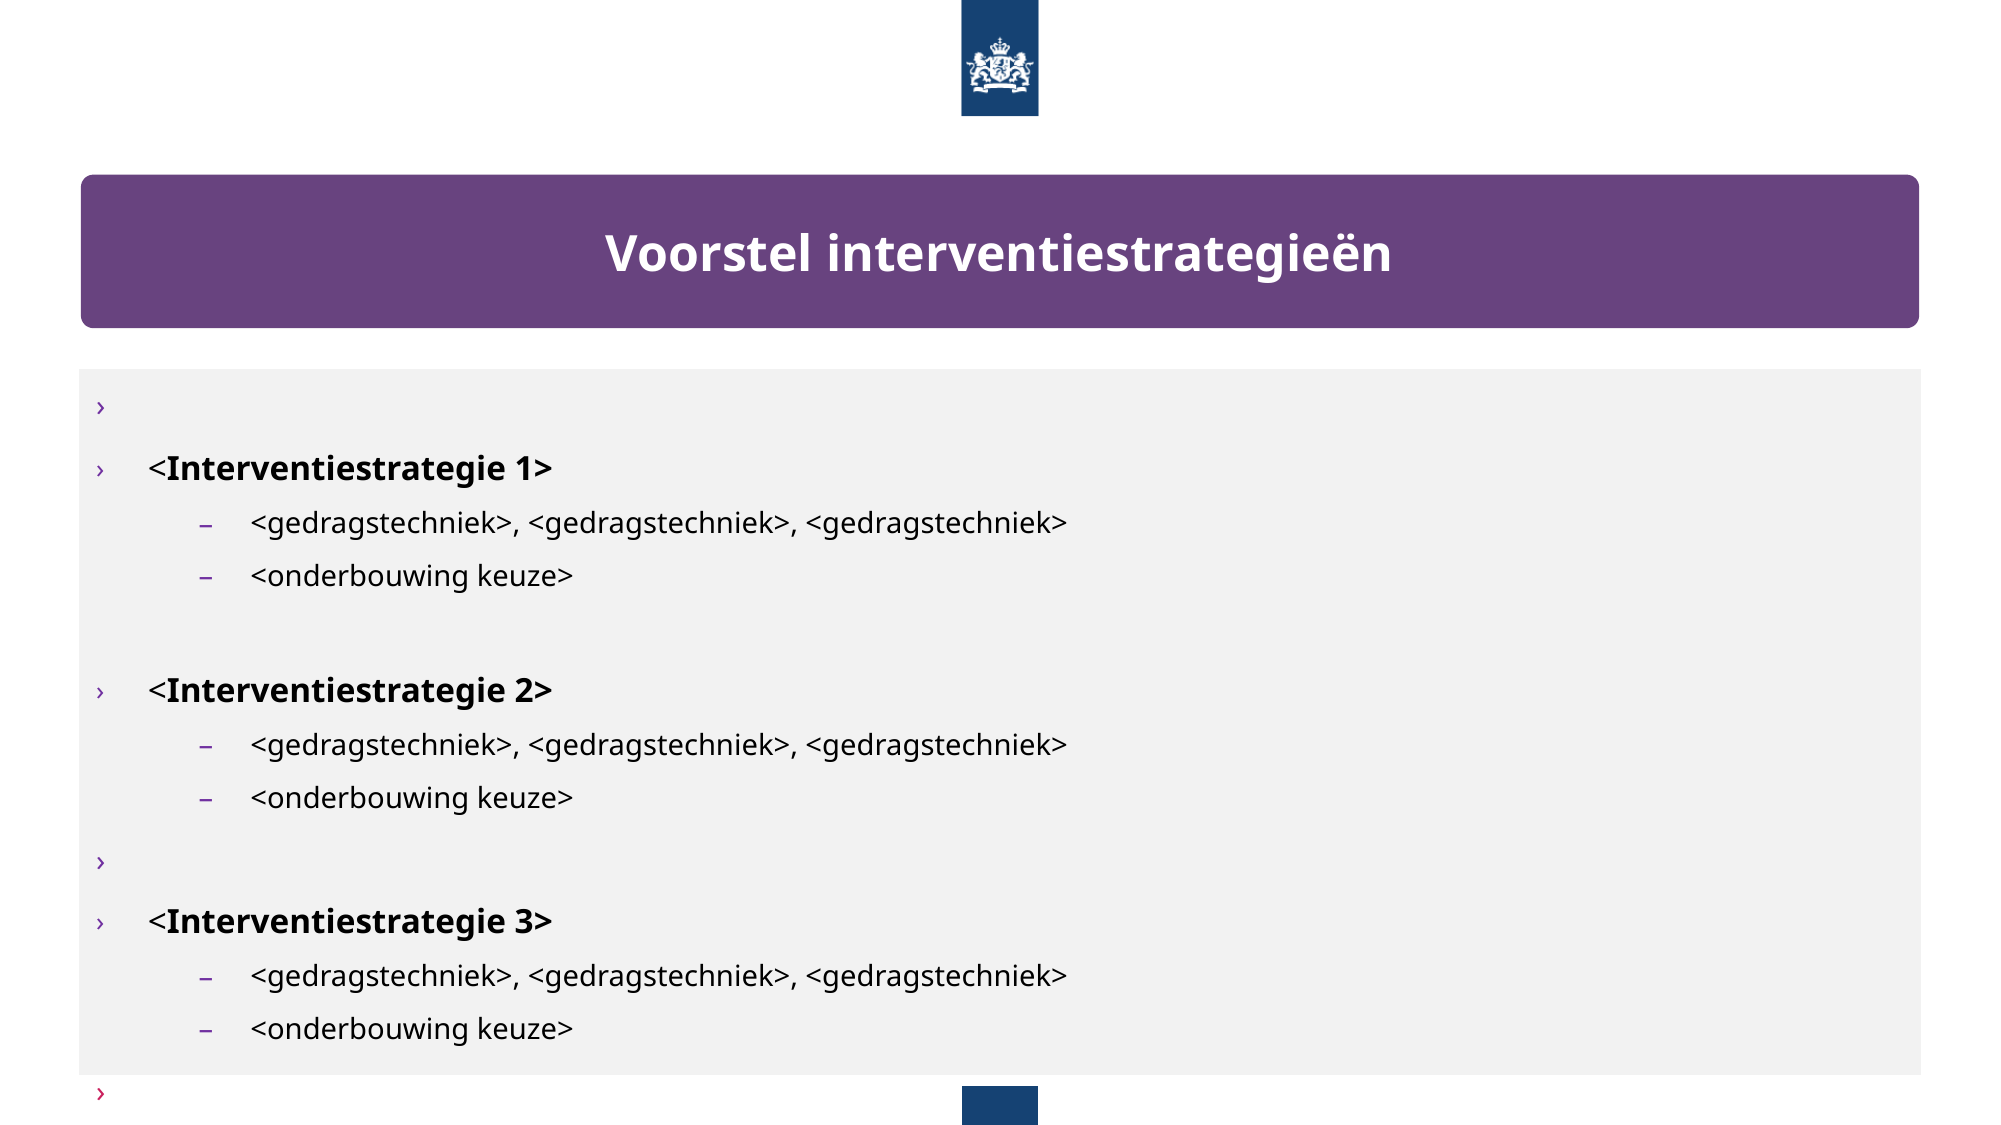

Voorstel interventiestrategieën
<Interventiestrategie 1>
<gedragstechniek>, <gedragstechniek>, <gedragstechniek>
<onderbouwing keuze>
<Interventiestrategie 2>
<gedragstechniek>, <gedragstechniek>, <gedragstechniek>
<onderbouwing keuze>
<Interventiestrategie 3>
<gedragstechniek>, <gedragstechniek>, <gedragstechniek>
<onderbouwing keuze>